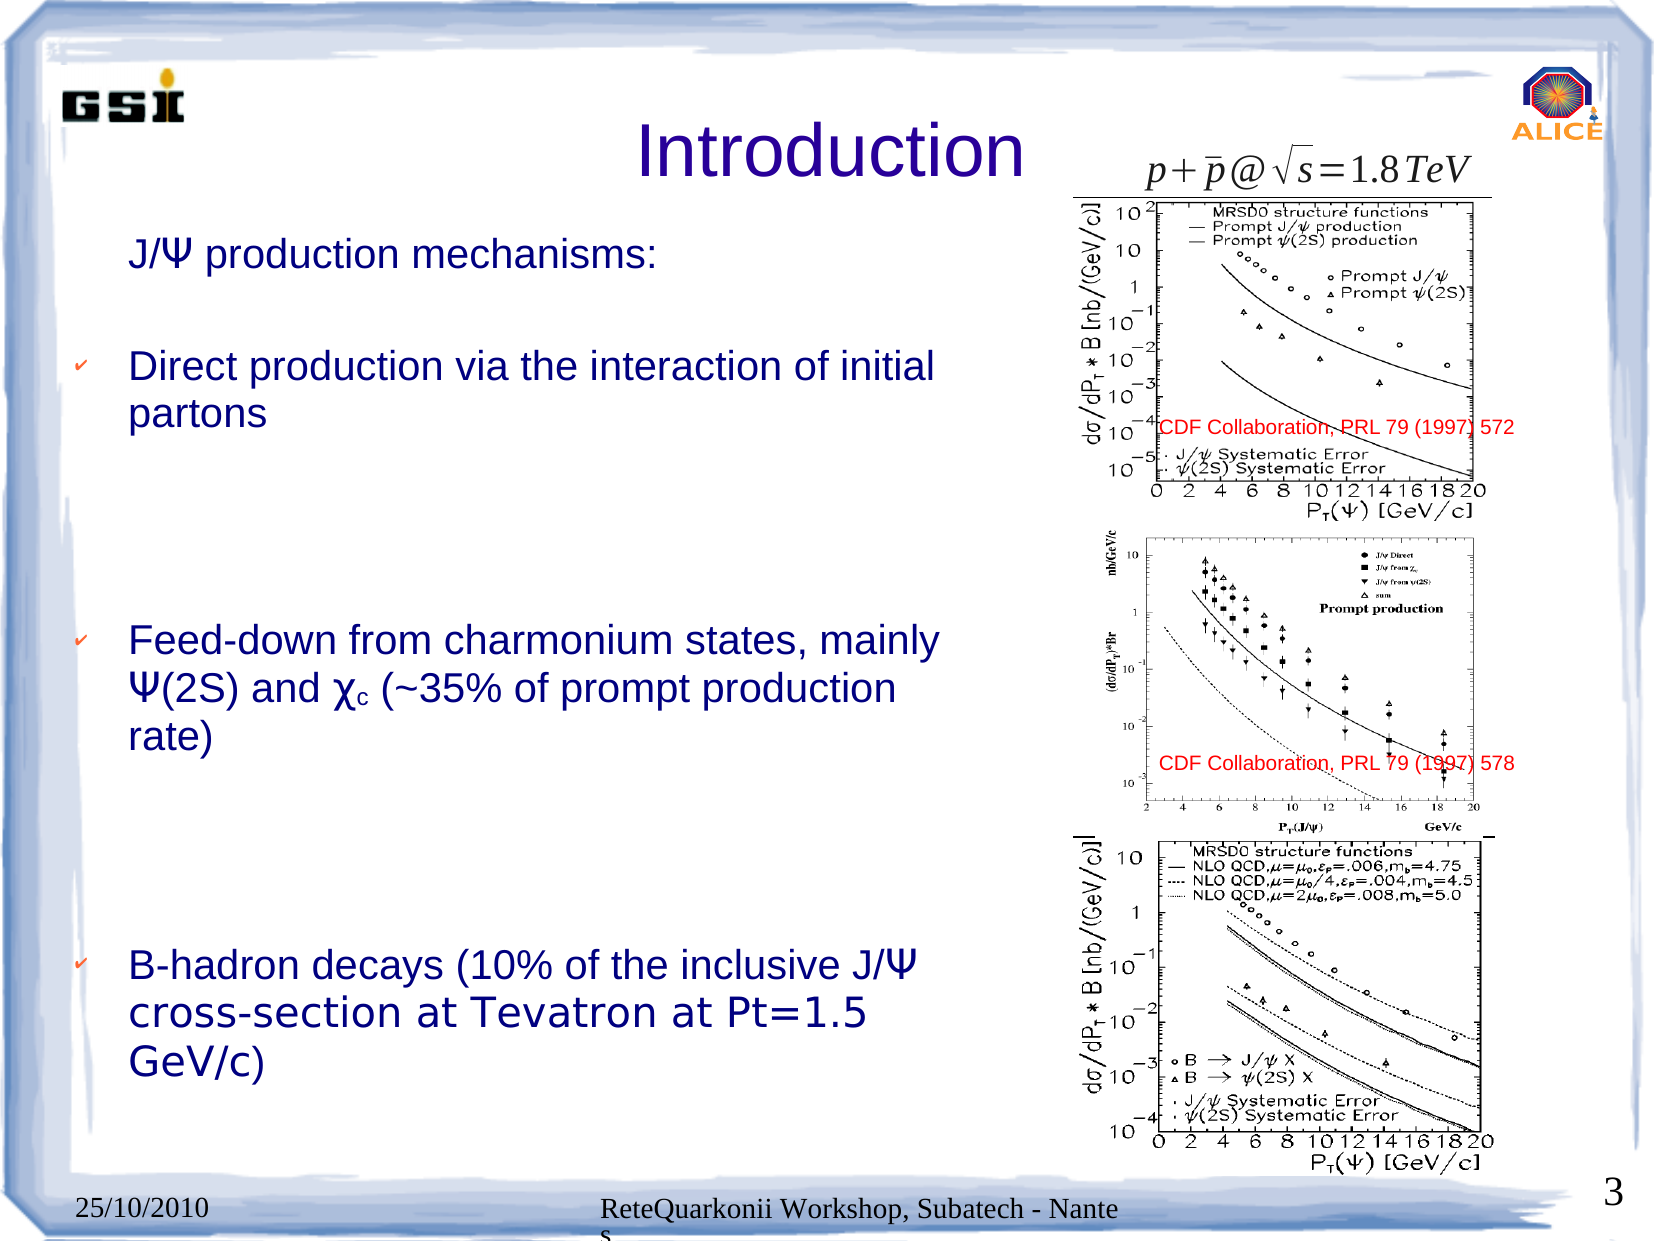

# Introduction
J/Ψ production mechanisms:
Direct production via the interaction of initial partons
Feed-down from charmonium states, mainly Ψ(2S) and χc (~35% of prompt production rate)
B-hadron decays (10% of the inclusive J/Ψ cross-section at Tevatron at Pt=1.5 GeV/c)
CDF Collaboration, PRL 79 (1997) 572
CDF Collaboration, PRL 79 (1997) 578
3
25/10/2010
ReteQuarkonii Workshop, Subatech - Nantes